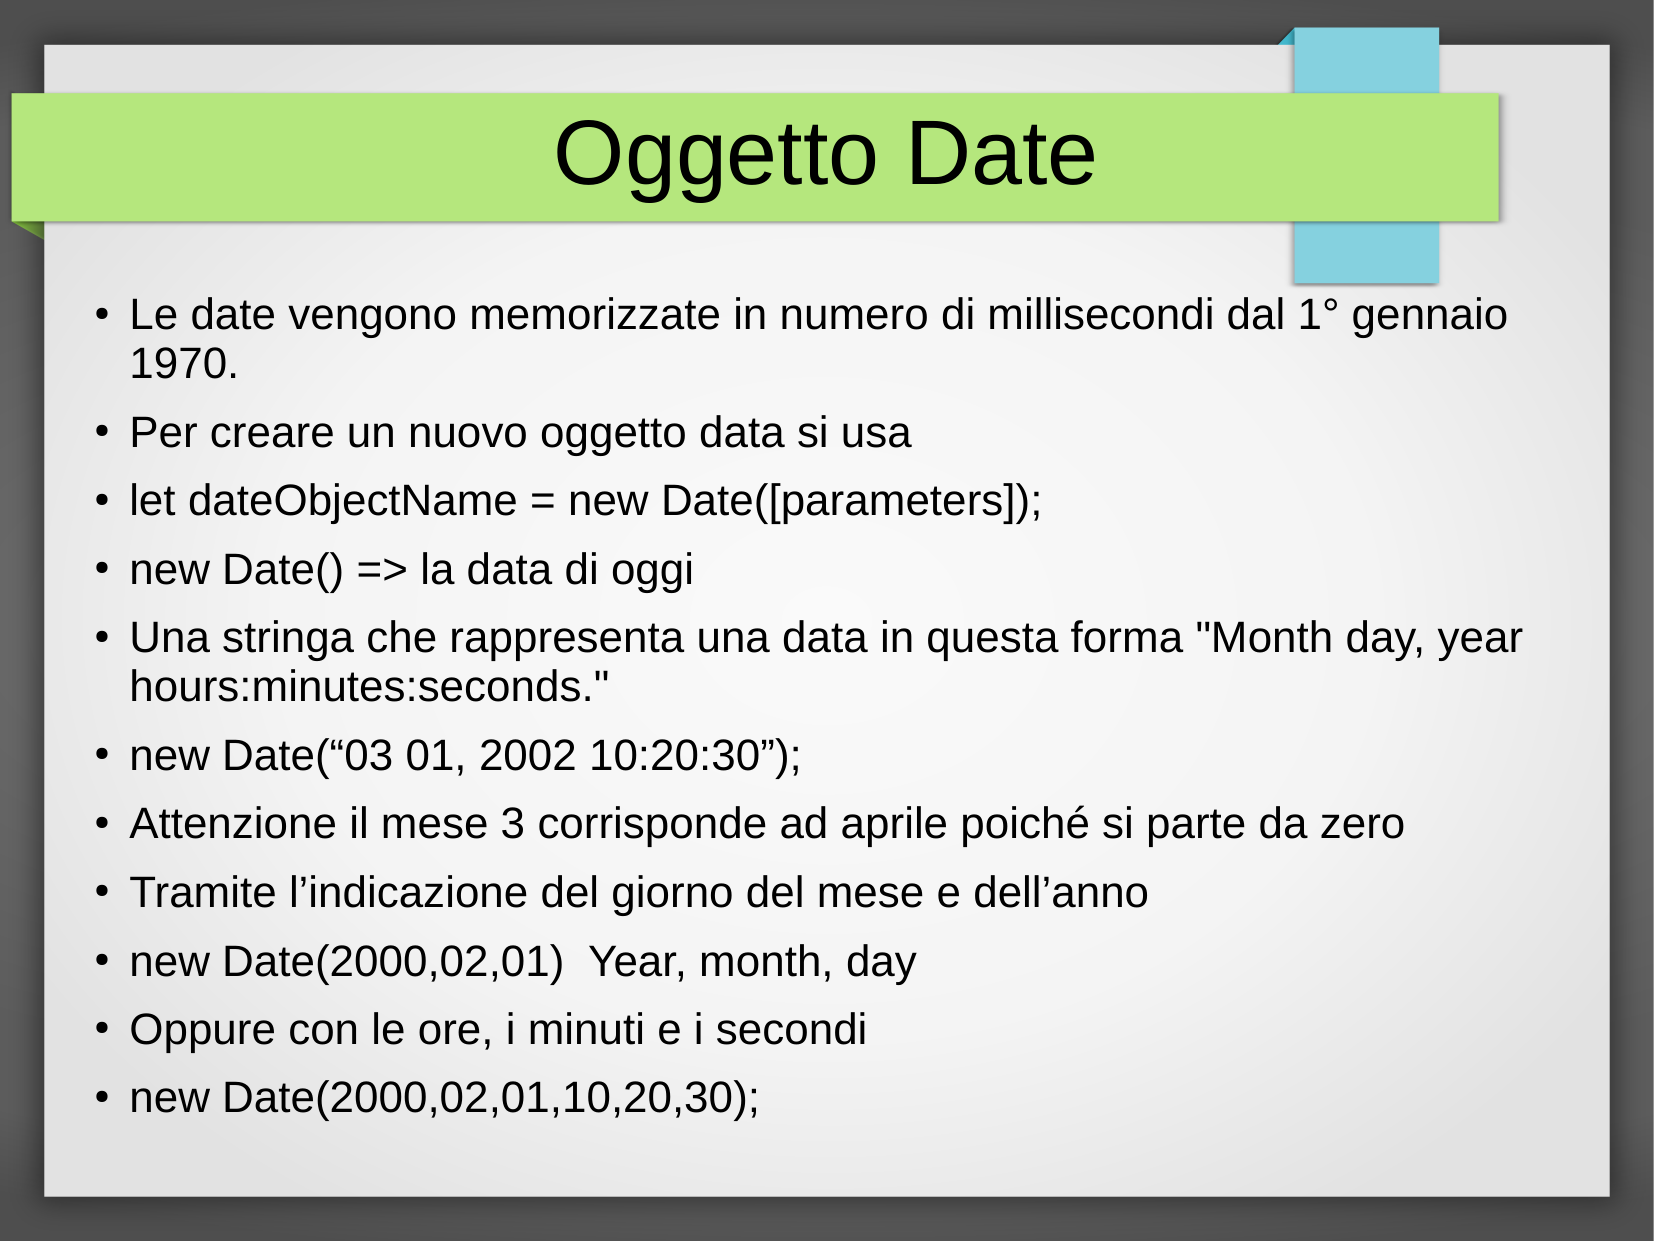

# Oggetto Date
Le date vengono memorizzate in numero di millisecondi dal 1° gennaio 1970.
Per creare un nuovo oggetto data si usa
let dateObjectName = new Date([parameters]);
new Date() => la data di oggi
Una stringa che rappresenta una data in questa forma "Month day, year hours:minutes:seconds."
new Date(“03 01, 2002 10:20:30”);
Attenzione il mese 3 corrisponde ad aprile poiché si parte da zero
Tramite l’indicazione del giorno del mese e dell’anno
new Date(2000,02,01) Year, month, day
Oppure con le ore, i minuti e i secondi
new Date(2000,02,01,10,20,30);